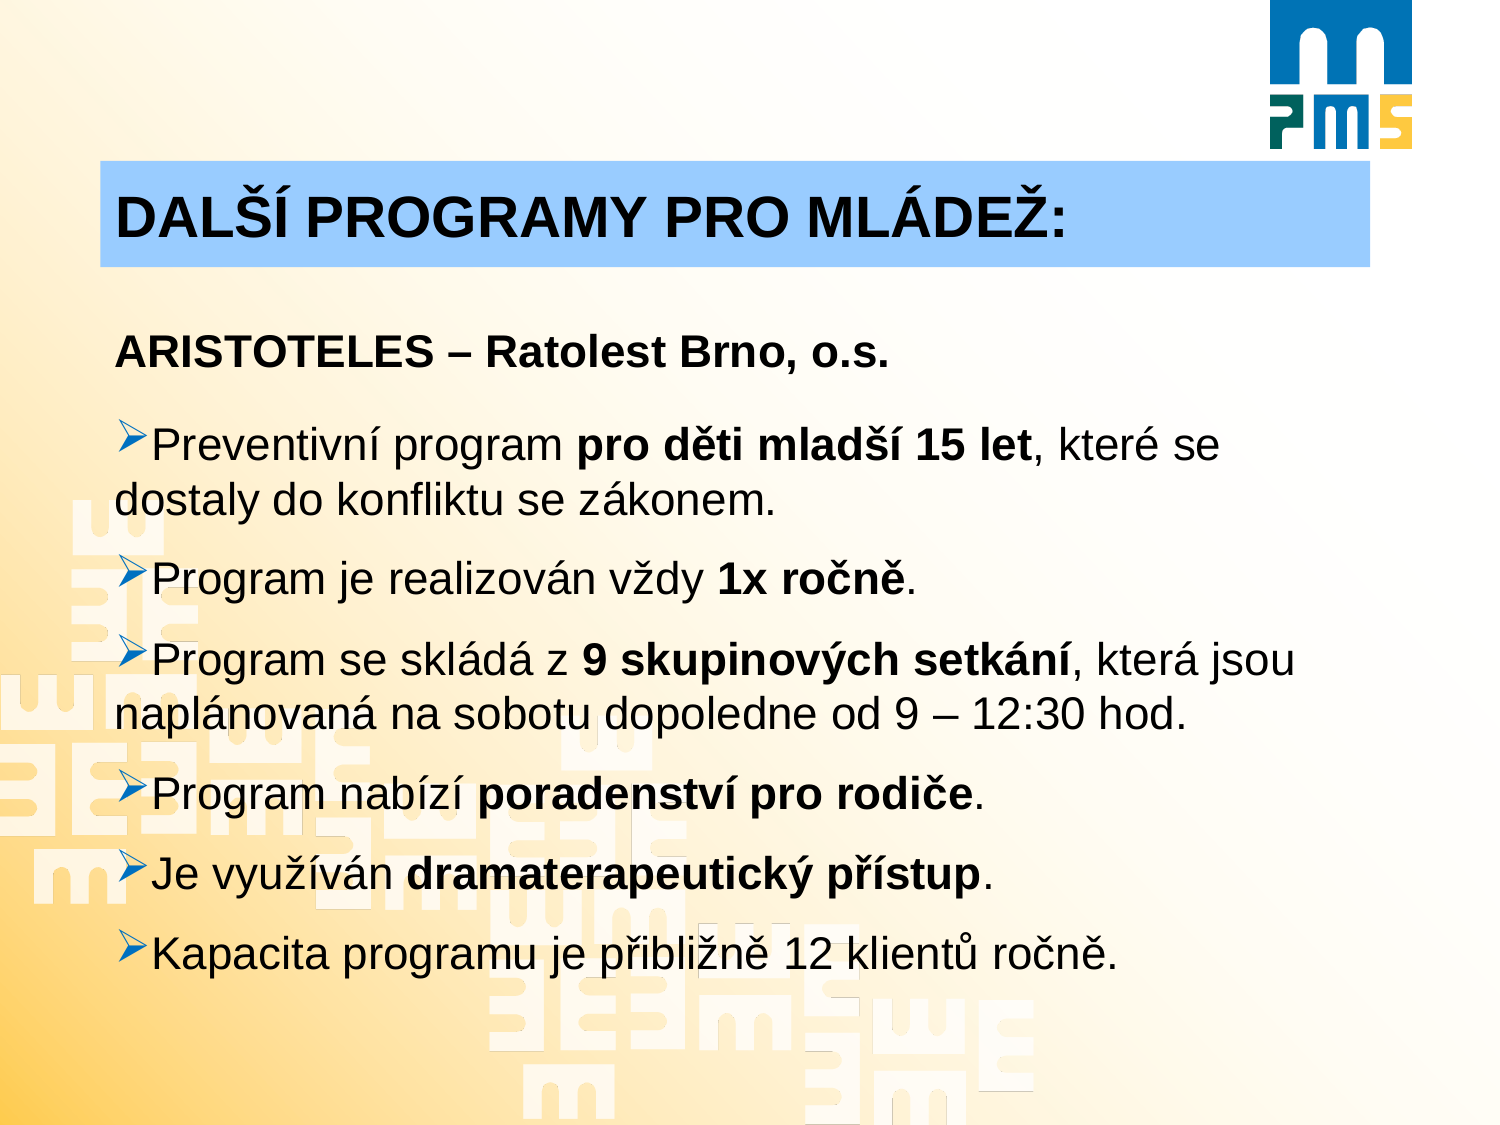

# DALŠÍ PROGRAMY PRO MLÁDEŽ:
ARISTOTELES – Ratolest Brno, o.s.
Preventivní program pro děti mladší 15 let, které se dostaly do konfliktu se zákonem.
Program je realizován vždy 1x ročně.
Program se skládá z 9 skupinových setkání, která jsou naplánovaná na sobotu dopoledne od 9 – 12:30 hod.
Program nabízí poradenství pro rodiče.
Je využíván dramaterapeutický přístup.
Kapacita programu je přibližně 12 klientů ročně.